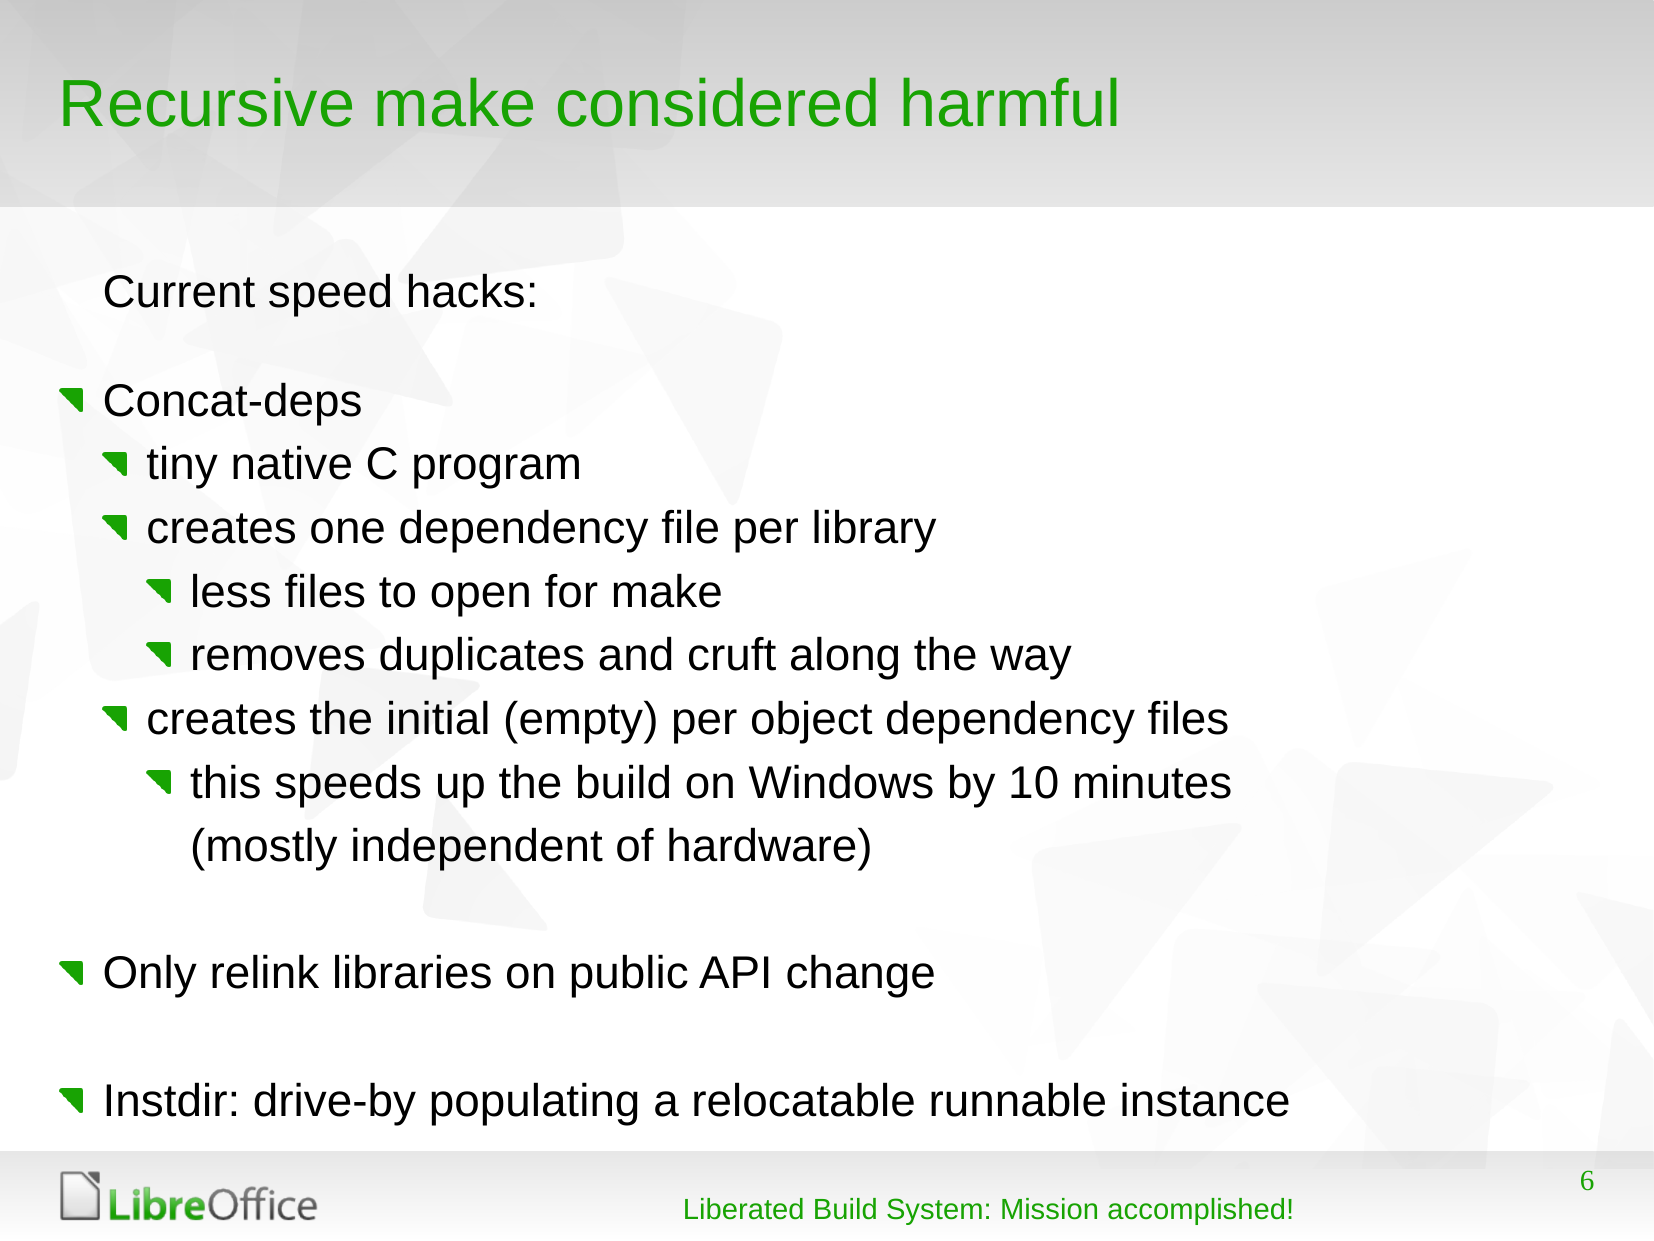

# Recursive make considered harmful
Current speed hacks:
Concat-deps
tiny native C program
creates one dependency file per library
less files to open for make
removes duplicates and cruft along the way
creates the initial (empty) per object dependency files
this speeds up the build on Windows by 10 minutes
(mostly independent of hardware)
Only relink libraries on public API change
Instdir: drive-by populating a relocatable runnable instance
6
liberating productivity